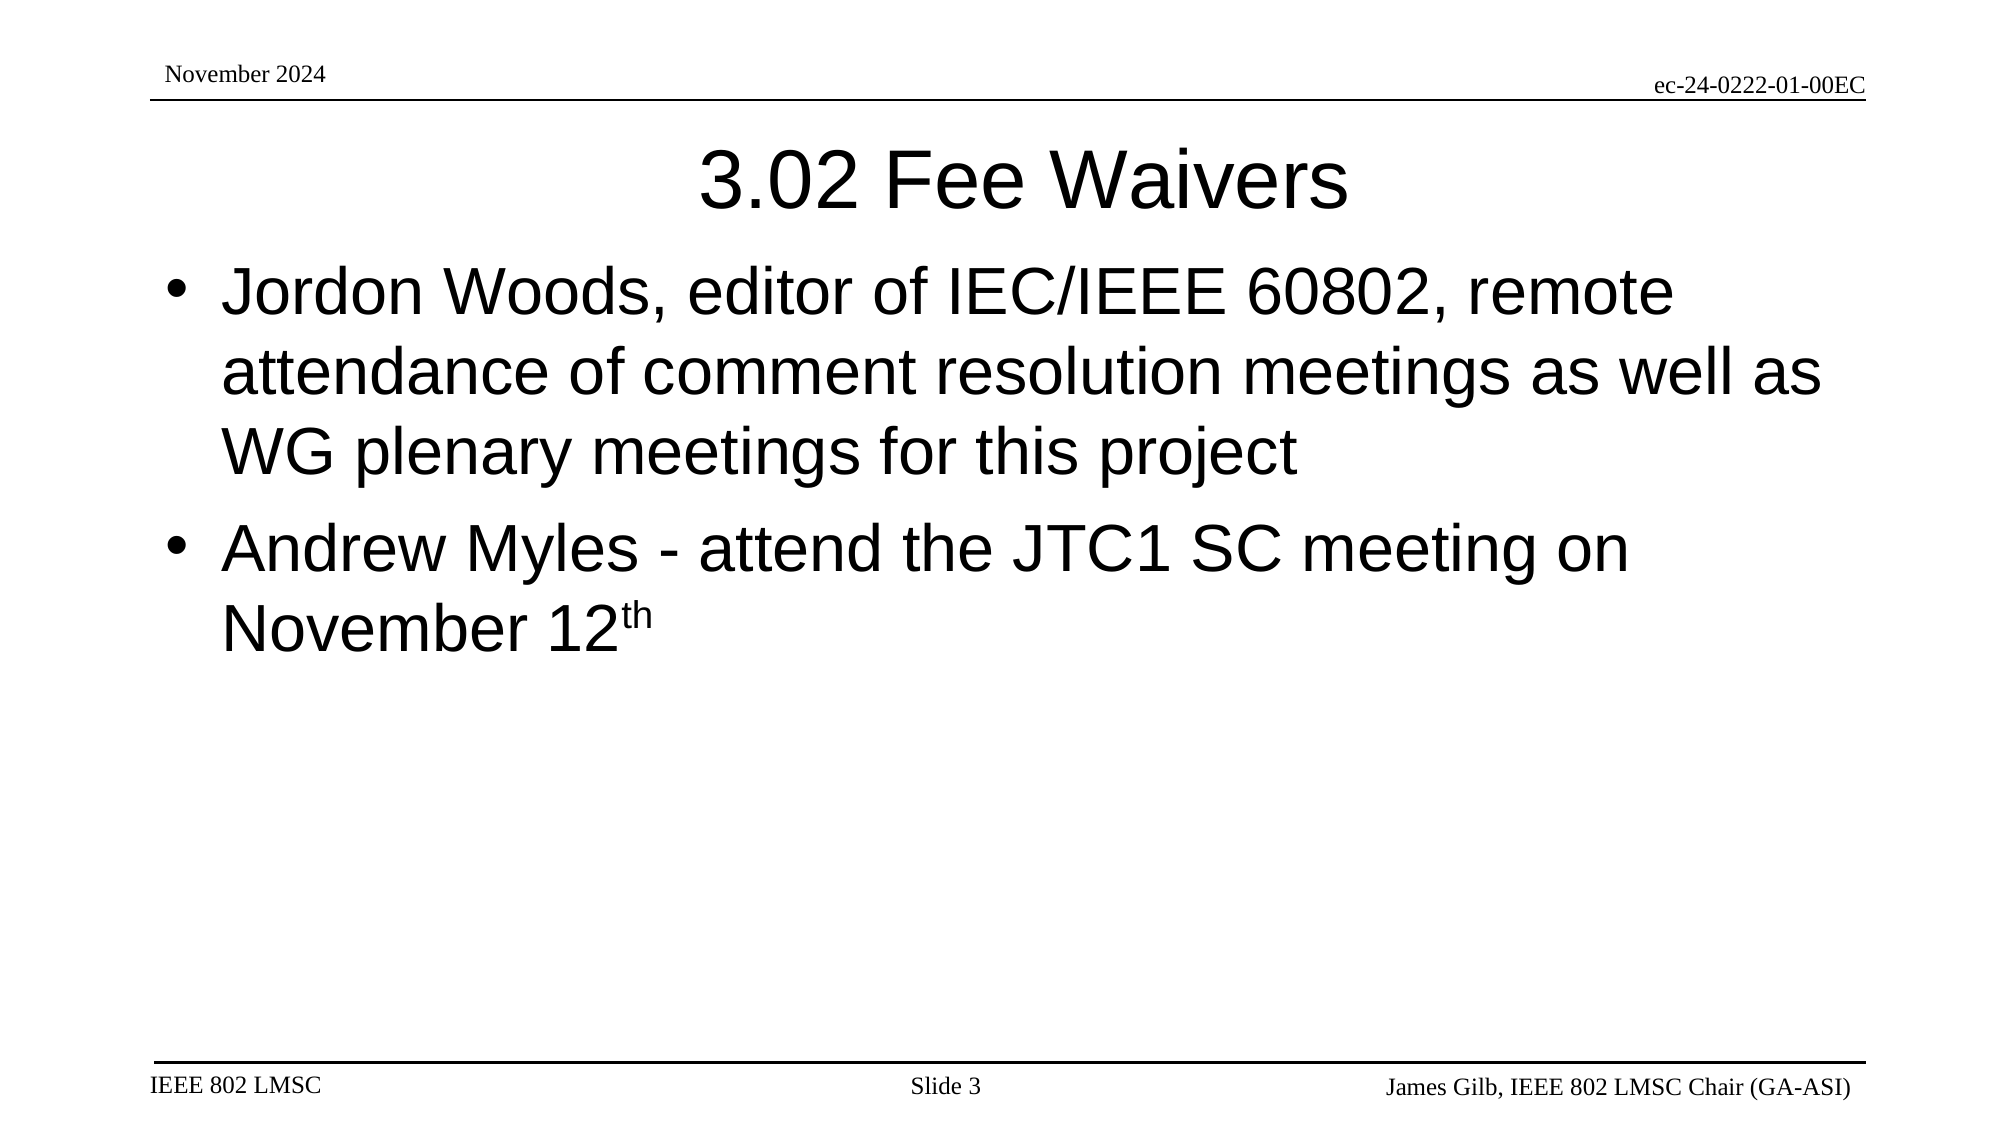

# 3.02 Fee Waivers
Jordon Woods, editor of IEC/IEEE 60802, remote attendance of comment resolution meetings as well as WG plenary meetings for this project
Andrew Myles - attend the JTC1 SC meeting on November 12th
3